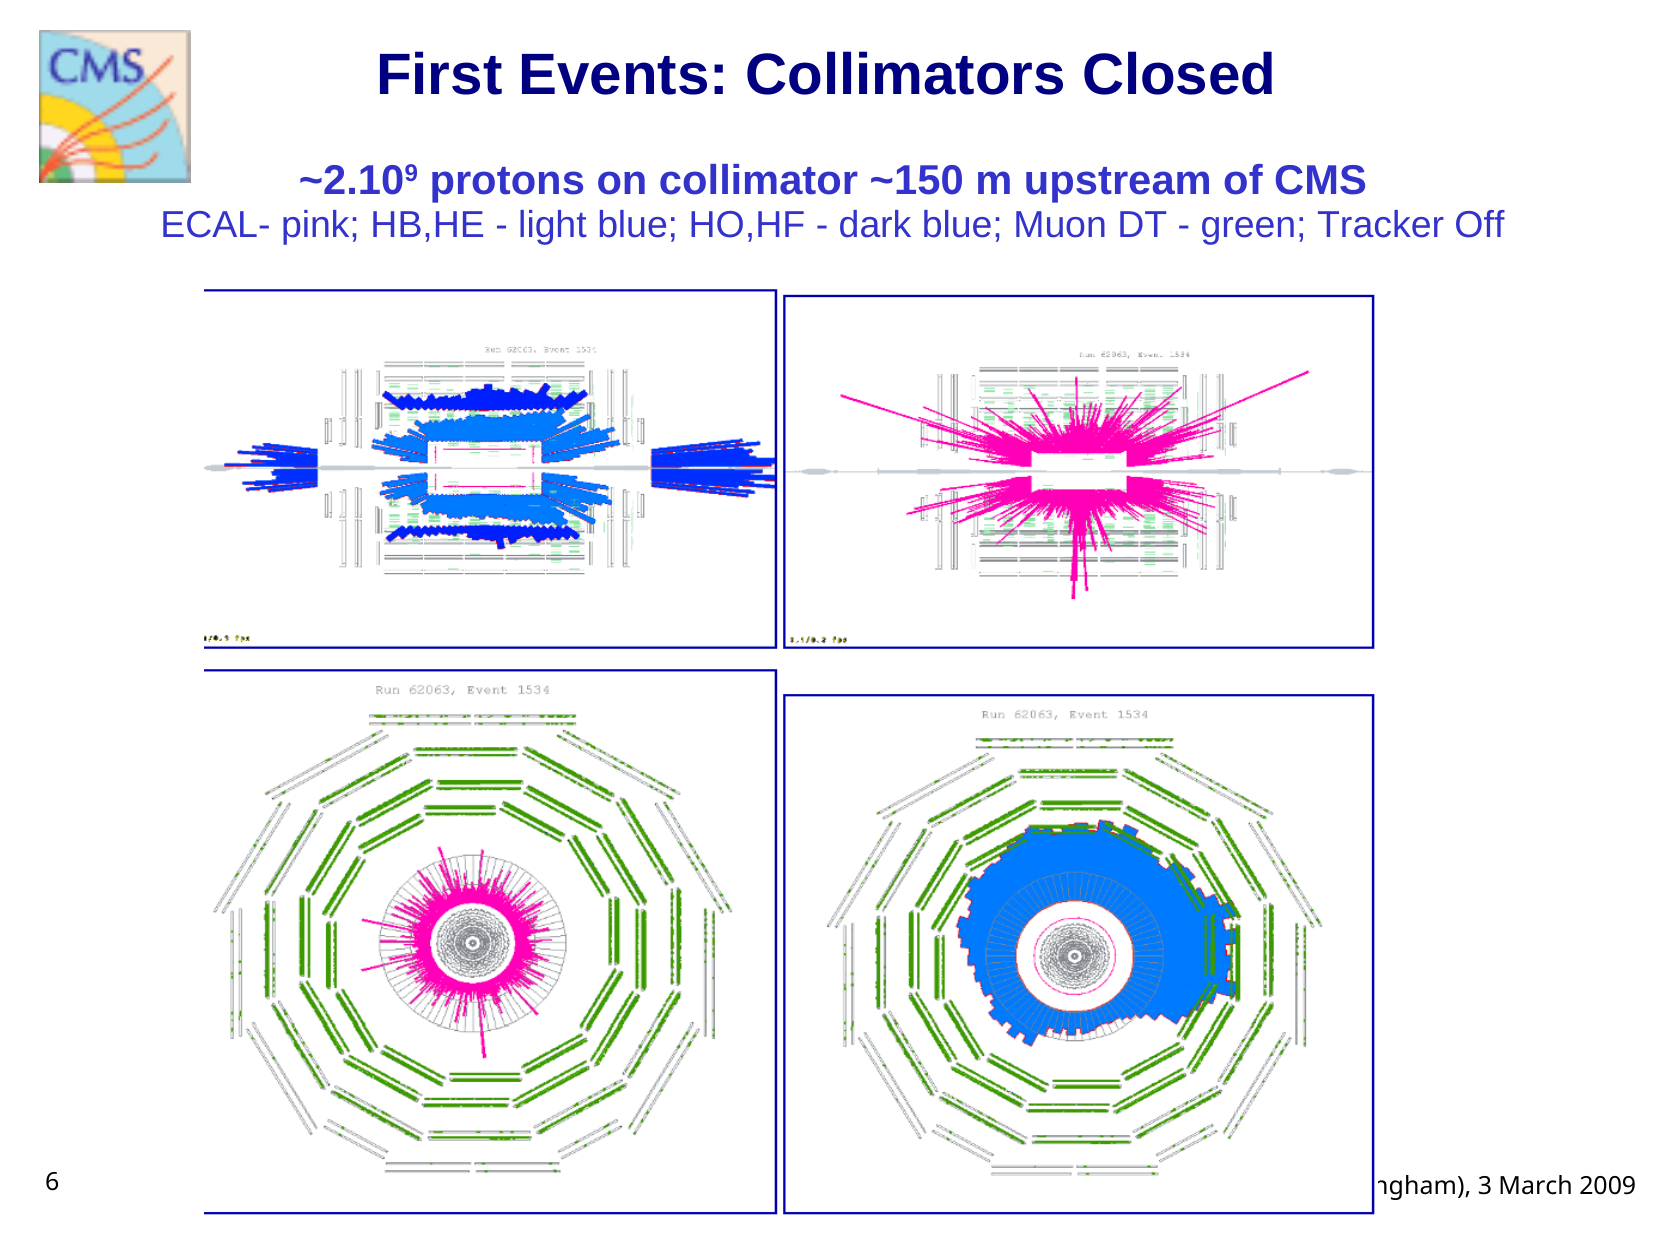

# First Events: Collimators Closed
~2.109 protons on collimator ~150 m upstream of CMS
ECAL- pink; HB,HE - light blue; HO,HF - dark blue; Muon DT - green; Tracker Off
6